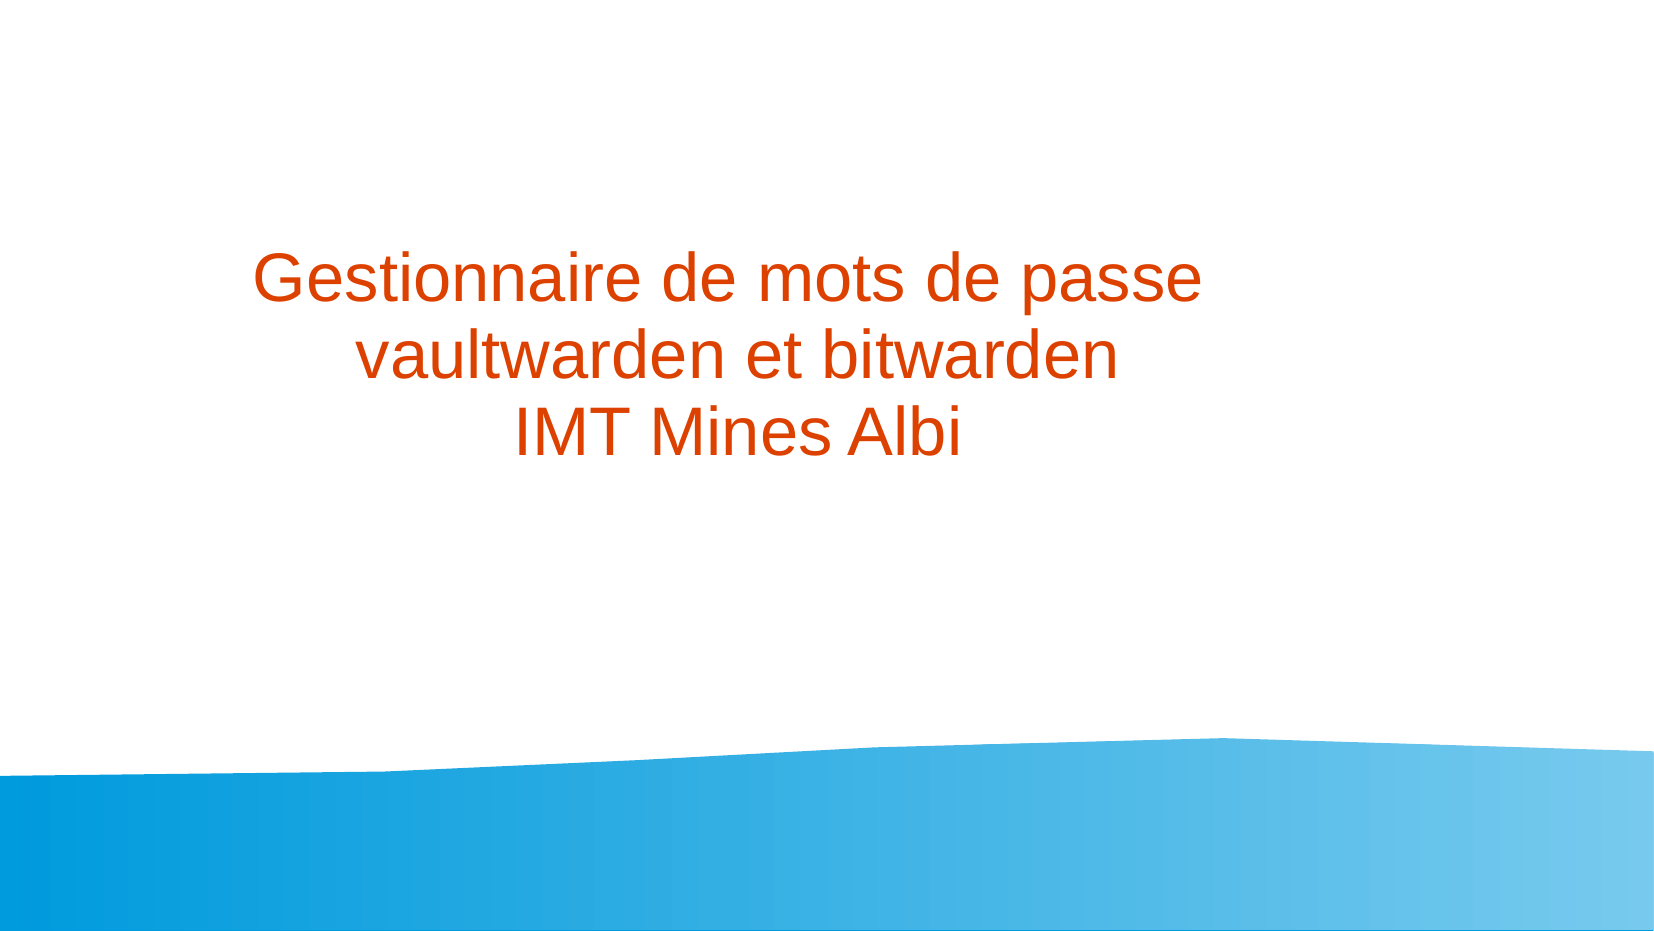

# Gestionnaire de mots de passe  vaultwarden et bitwarden IMT Mines Albi